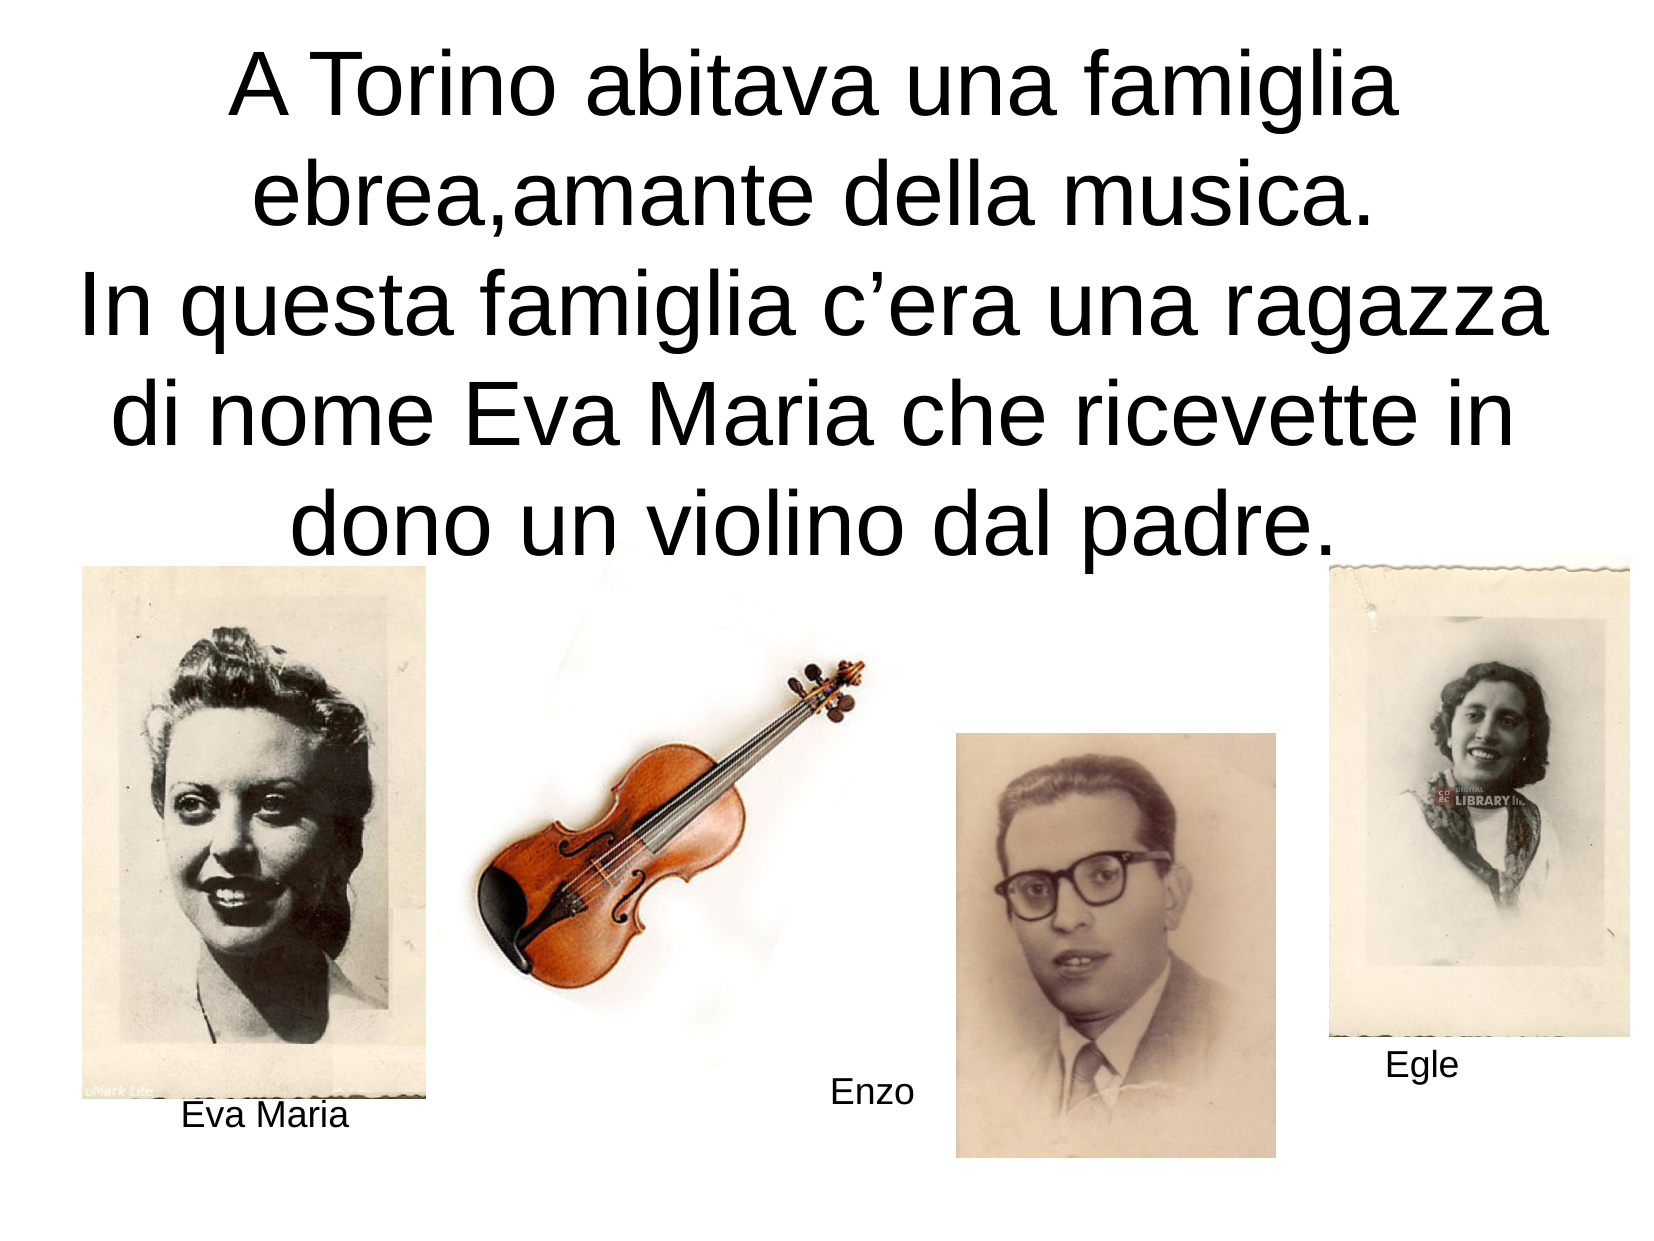

# A Torino abitava una famiglia ebrea,amante della musica. In questa famiglia c’era una ragazza di nome Eva Maria che ricevette in dono un violino dal padre.
Egle
Eva Maria
Enzo